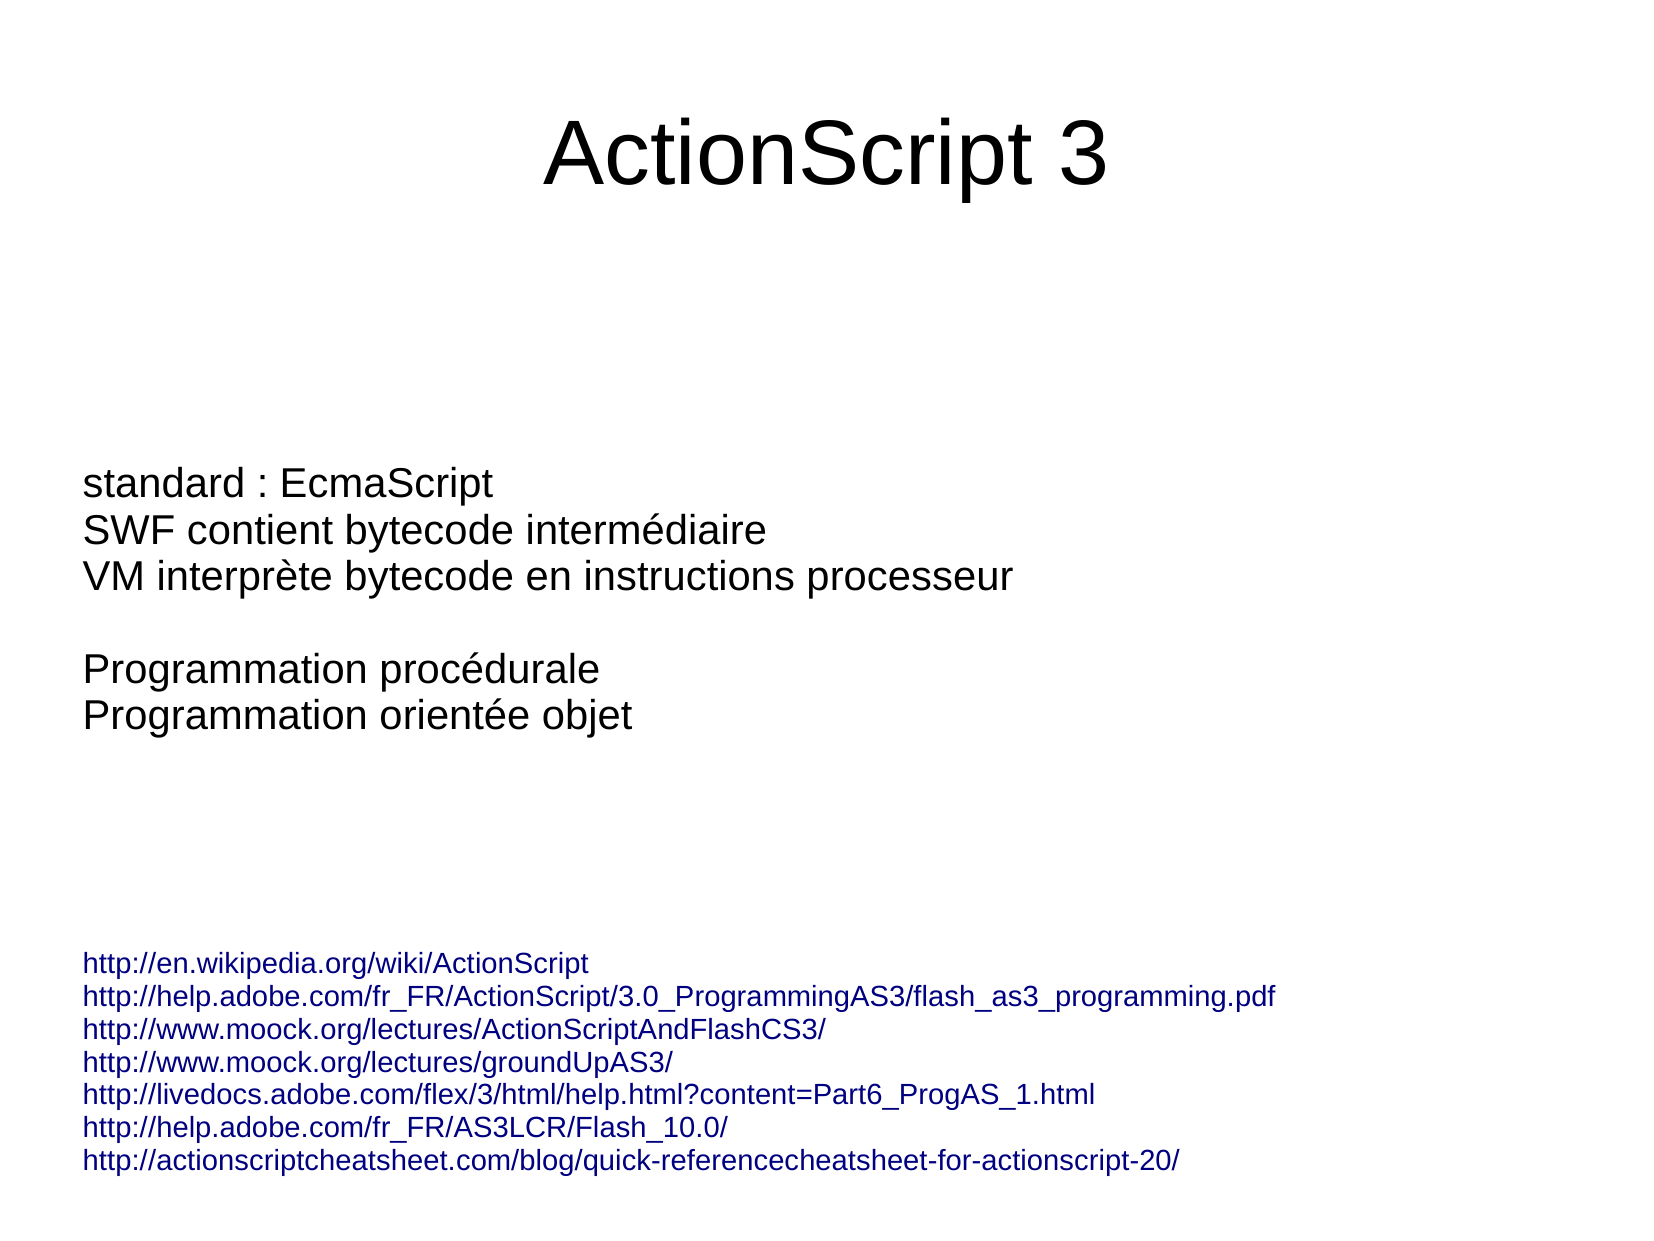

# ActionScript 3
standard : EcmaScript
SWF contient bytecode intermédiaire
VM interprète bytecode en instructions processeur
Programmation procédurale
Programmation orientée objet
http://en.wikipedia.org/wiki/ActionScript
http://help.adobe.com/fr_FR/ActionScript/3.0_ProgrammingAS3/flash_as3_programming.pdf
http://www.moock.org/lectures/ActionScriptAndFlashCS3/
http://www.moock.org/lectures/groundUpAS3/
http://livedocs.adobe.com/flex/3/html/help.html?content=Part6_ProgAS_1.html
http://help.adobe.com/fr_FR/AS3LCR/Flash_10.0/
http://actionscriptcheatsheet.com/blog/quick-referencecheatsheet-for-actionscript-20/